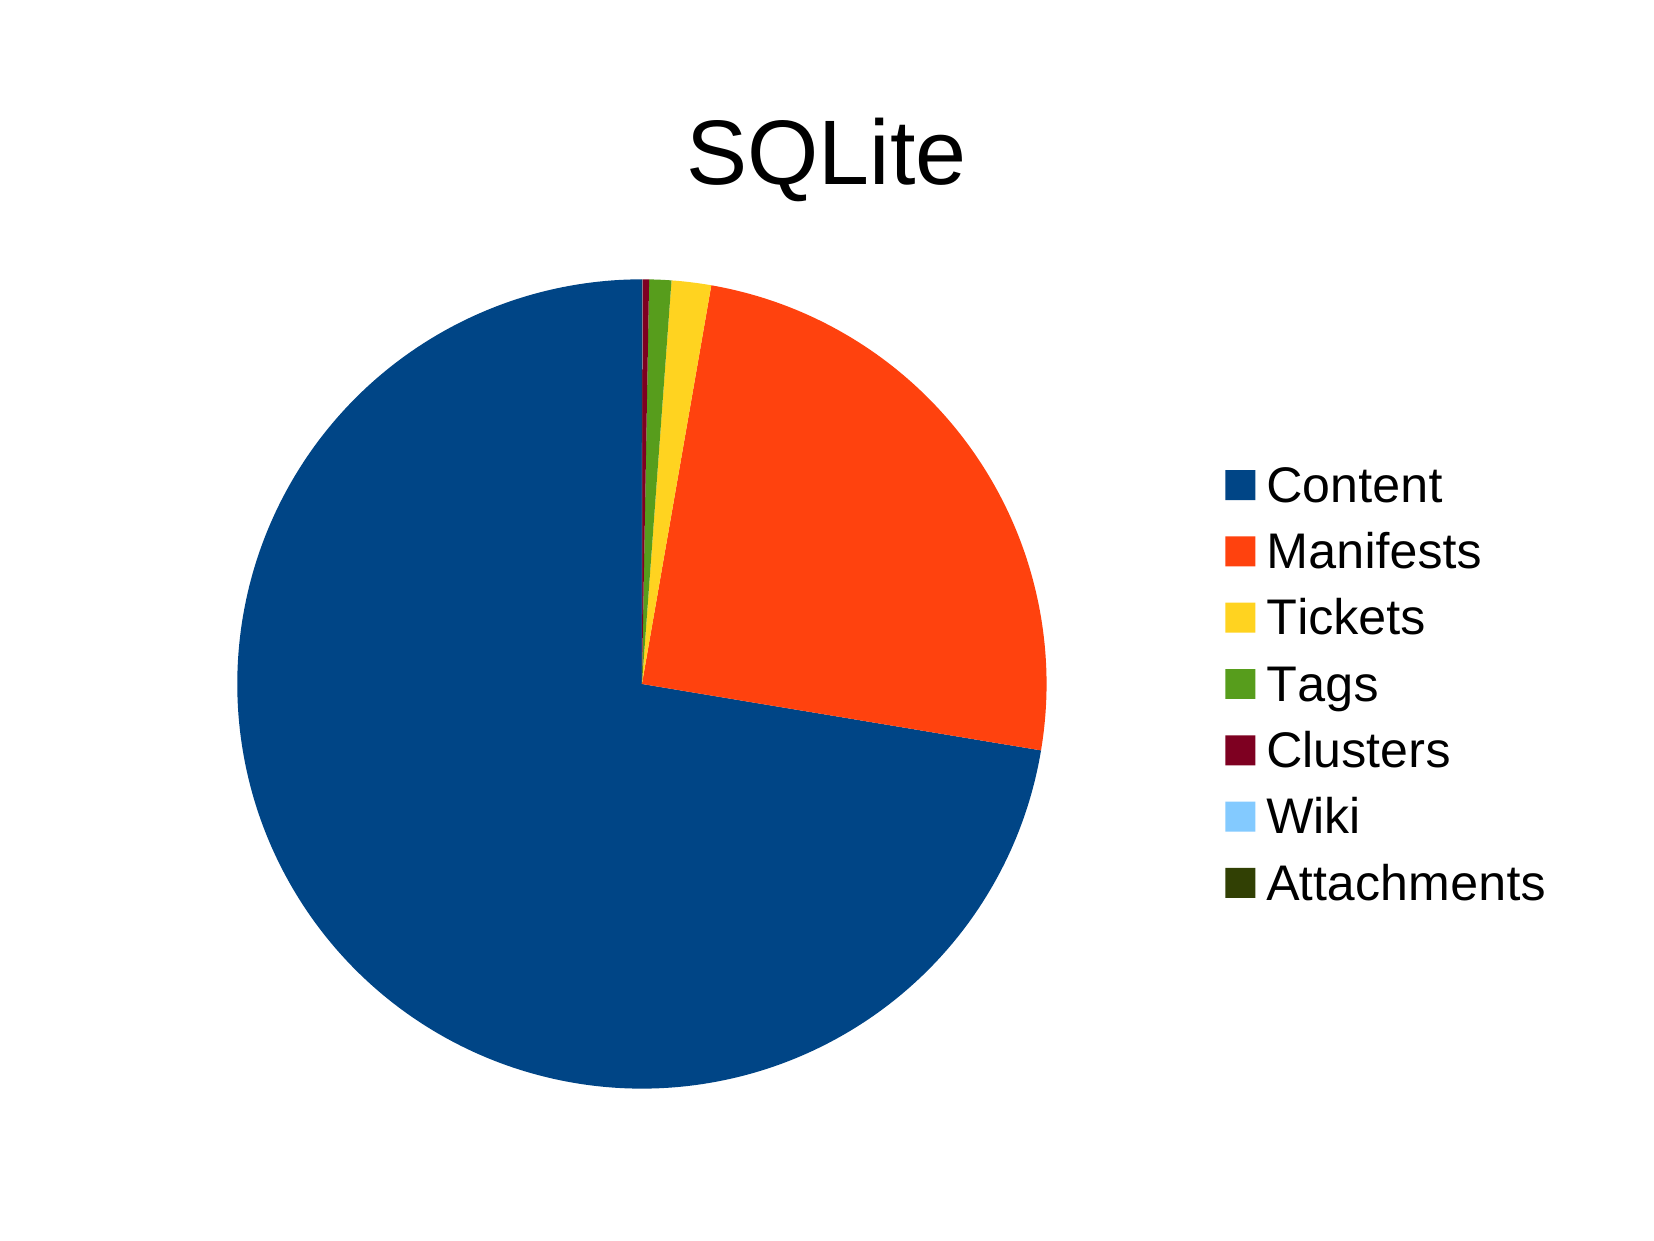

# SQLite
### Chart
| Category | Column 1 |
|---|---|
| Content | 28579.0 |
| Manifests | 9826.0 |
| Tickets | 623.0 |
| Tags | 348.0 |
| Clusters | 106.0 |
| Wiki | 4.0 |
| Attachments | 2.0 |